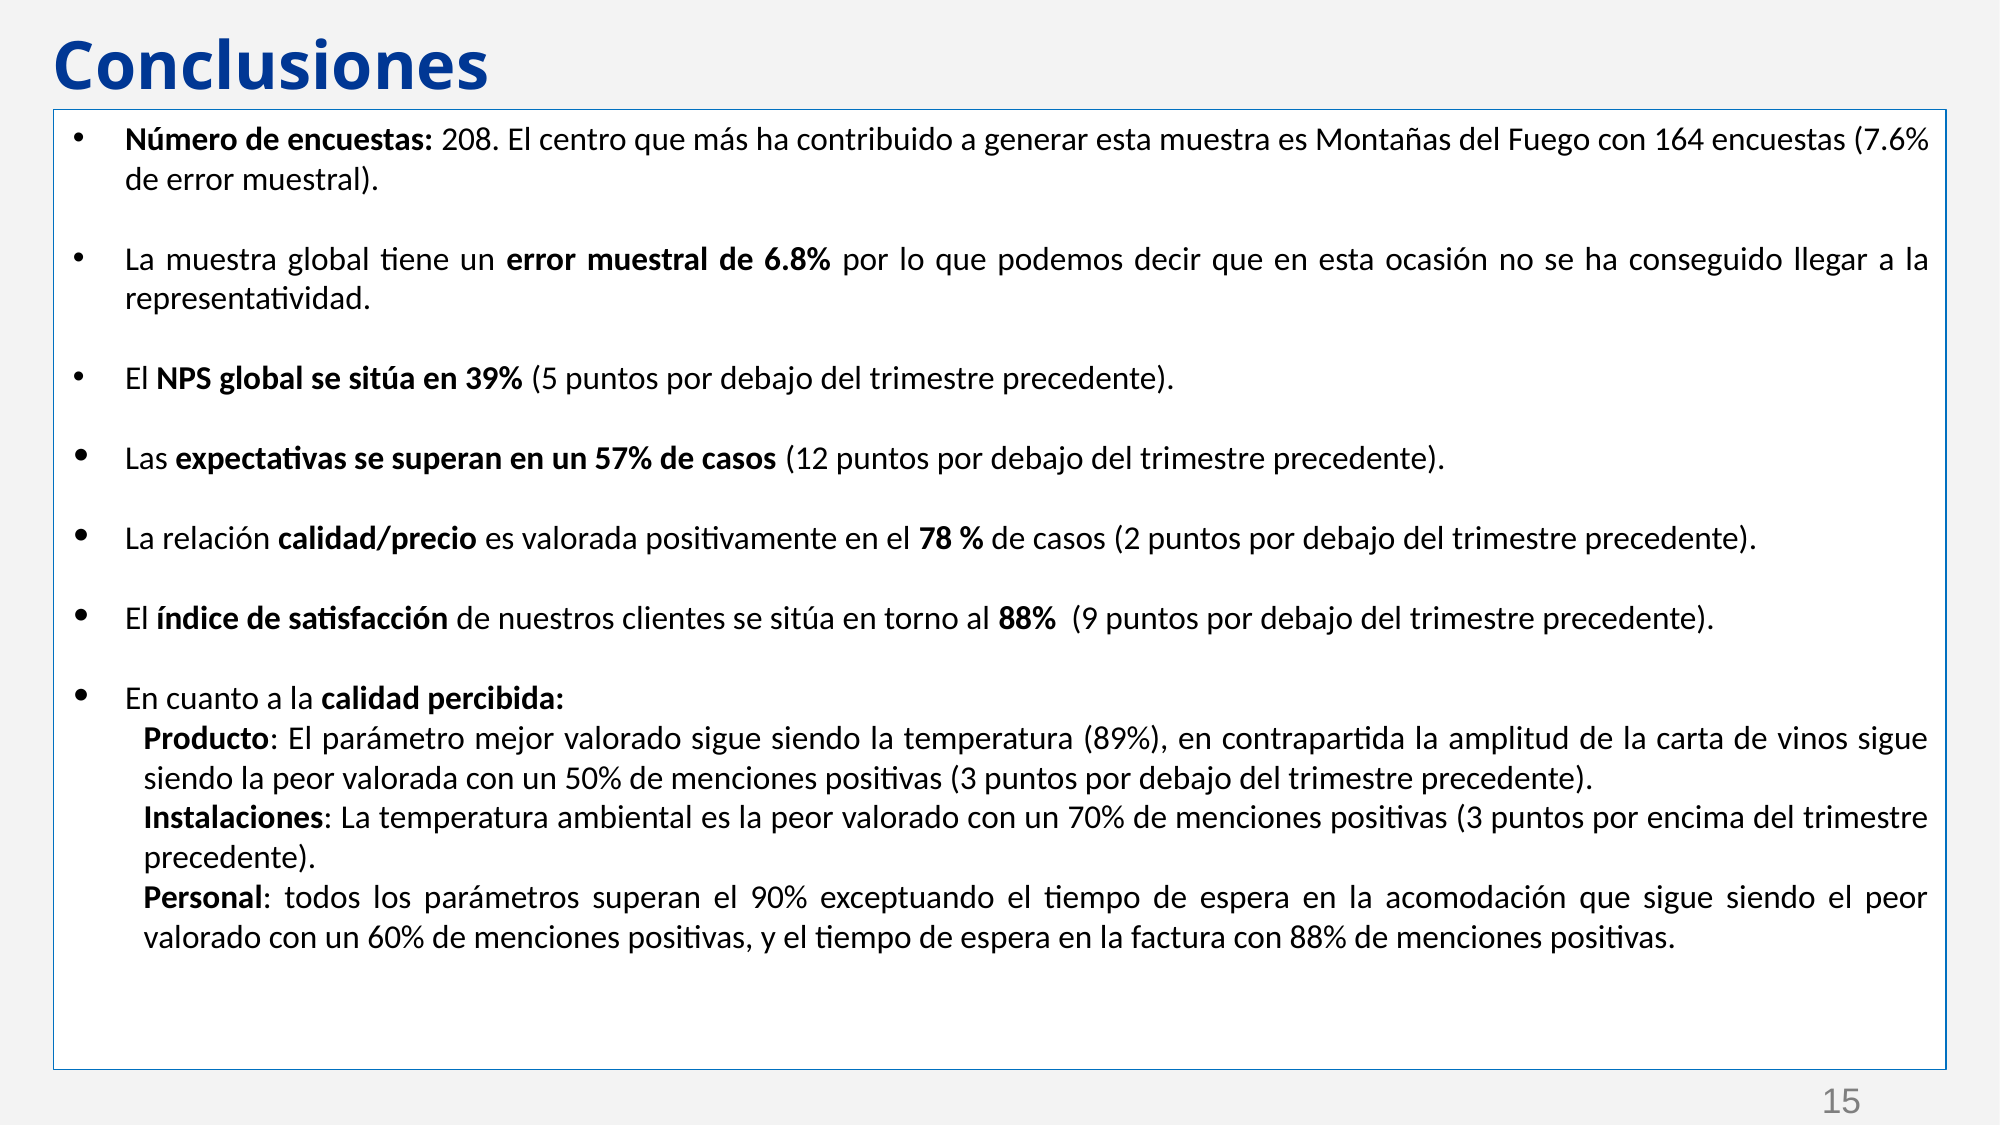

Conclusiones
Número de encuestas: 208. El centro que más ha contribuido a generar esta muestra es Montañas del Fuego con 164 encuestas (7.6% de error muestral).
La muestra global tiene un error muestral de 6.8% por lo que podemos decir que en esta ocasión no se ha conseguido llegar a la representatividad.
El NPS global se sitúa en 39% (5 puntos por debajo del trimestre precedente).
Las expectativas se superan en un 57% de casos (12 puntos por debajo del trimestre precedente).
La relación calidad/precio es valorada positivamente en el 78 % de casos (2 puntos por debajo del trimestre precedente).
El índice de satisfacción de nuestros clientes se sitúa en torno al 88% (9 puntos por debajo del trimestre precedente).
En cuanto a la calidad percibida:
Producto: El parámetro mejor valorado sigue siendo la temperatura (89%), en contrapartida la amplitud de la carta de vinos sigue siendo la peor valorada con un 50% de menciones positivas (3 puntos por debajo del trimestre precedente).
Instalaciones: La temperatura ambiental es la peor valorado con un 70% de menciones positivas (3 puntos por encima del trimestre precedente).
Personal: todos los parámetros superan el 90% exceptuando el tiempo de espera en la acomodación que sigue siendo el peor valorado con un 60% de menciones positivas, y el tiempo de espera en la factura con 88% de menciones positivas.